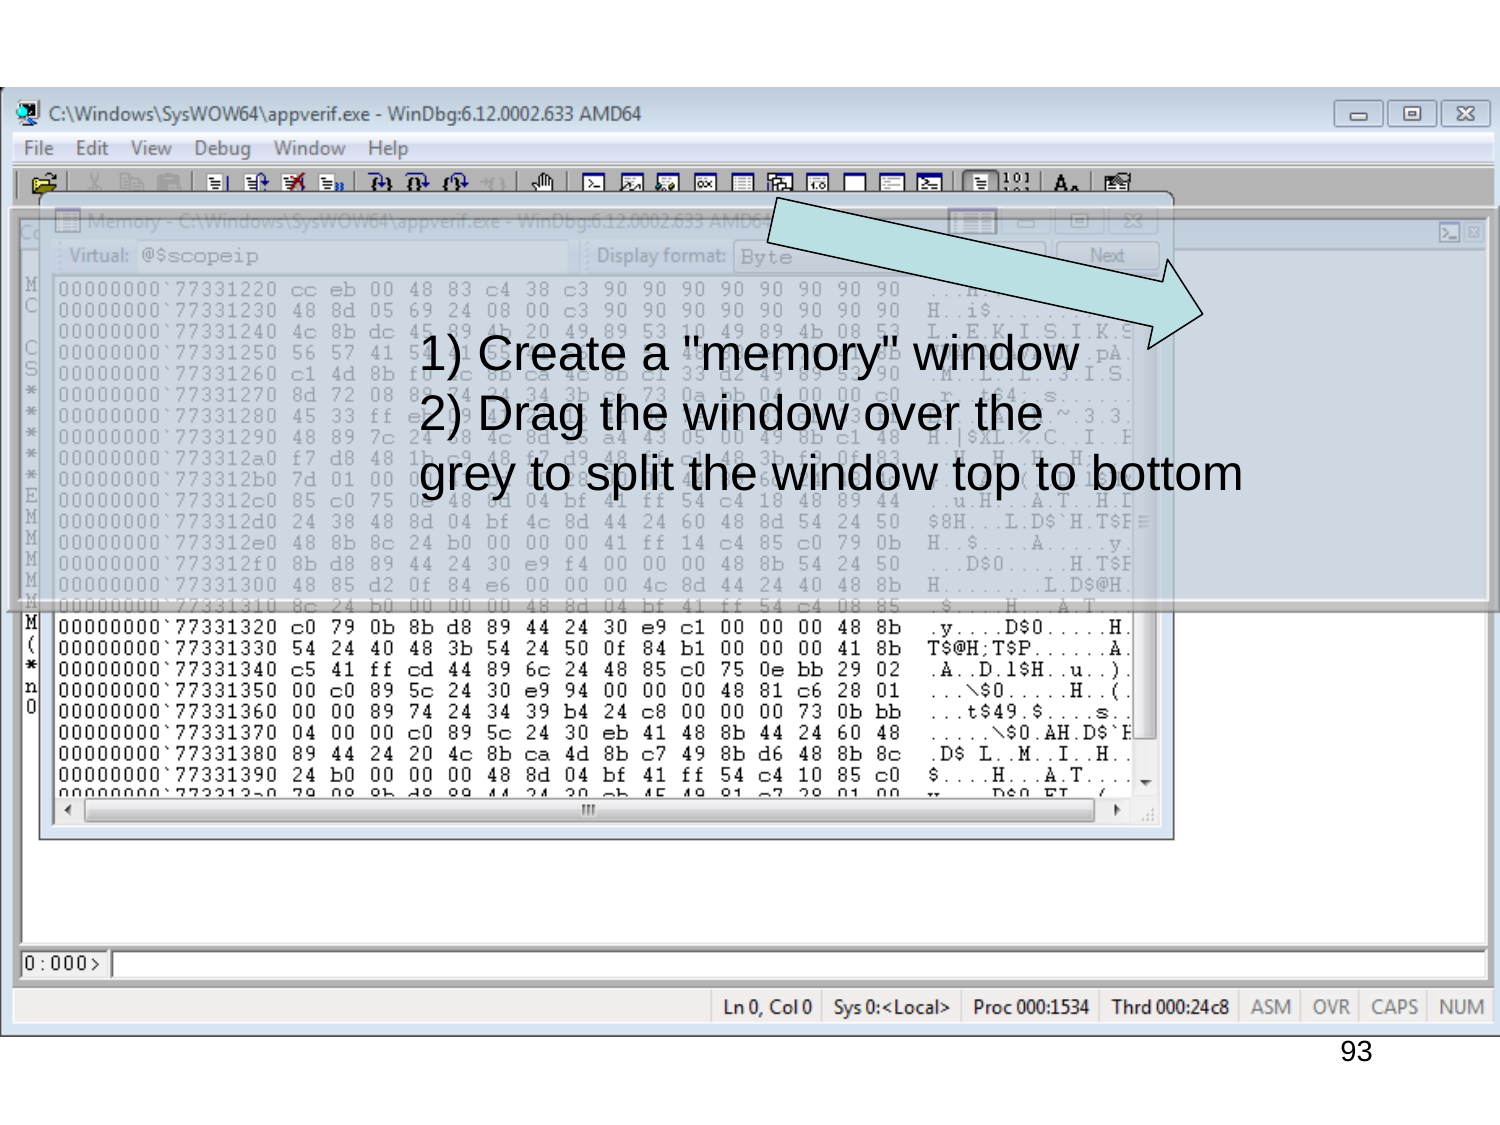

#
1) Create a "memory" window
2) Drag the window over the
grey to split the window top to bottom